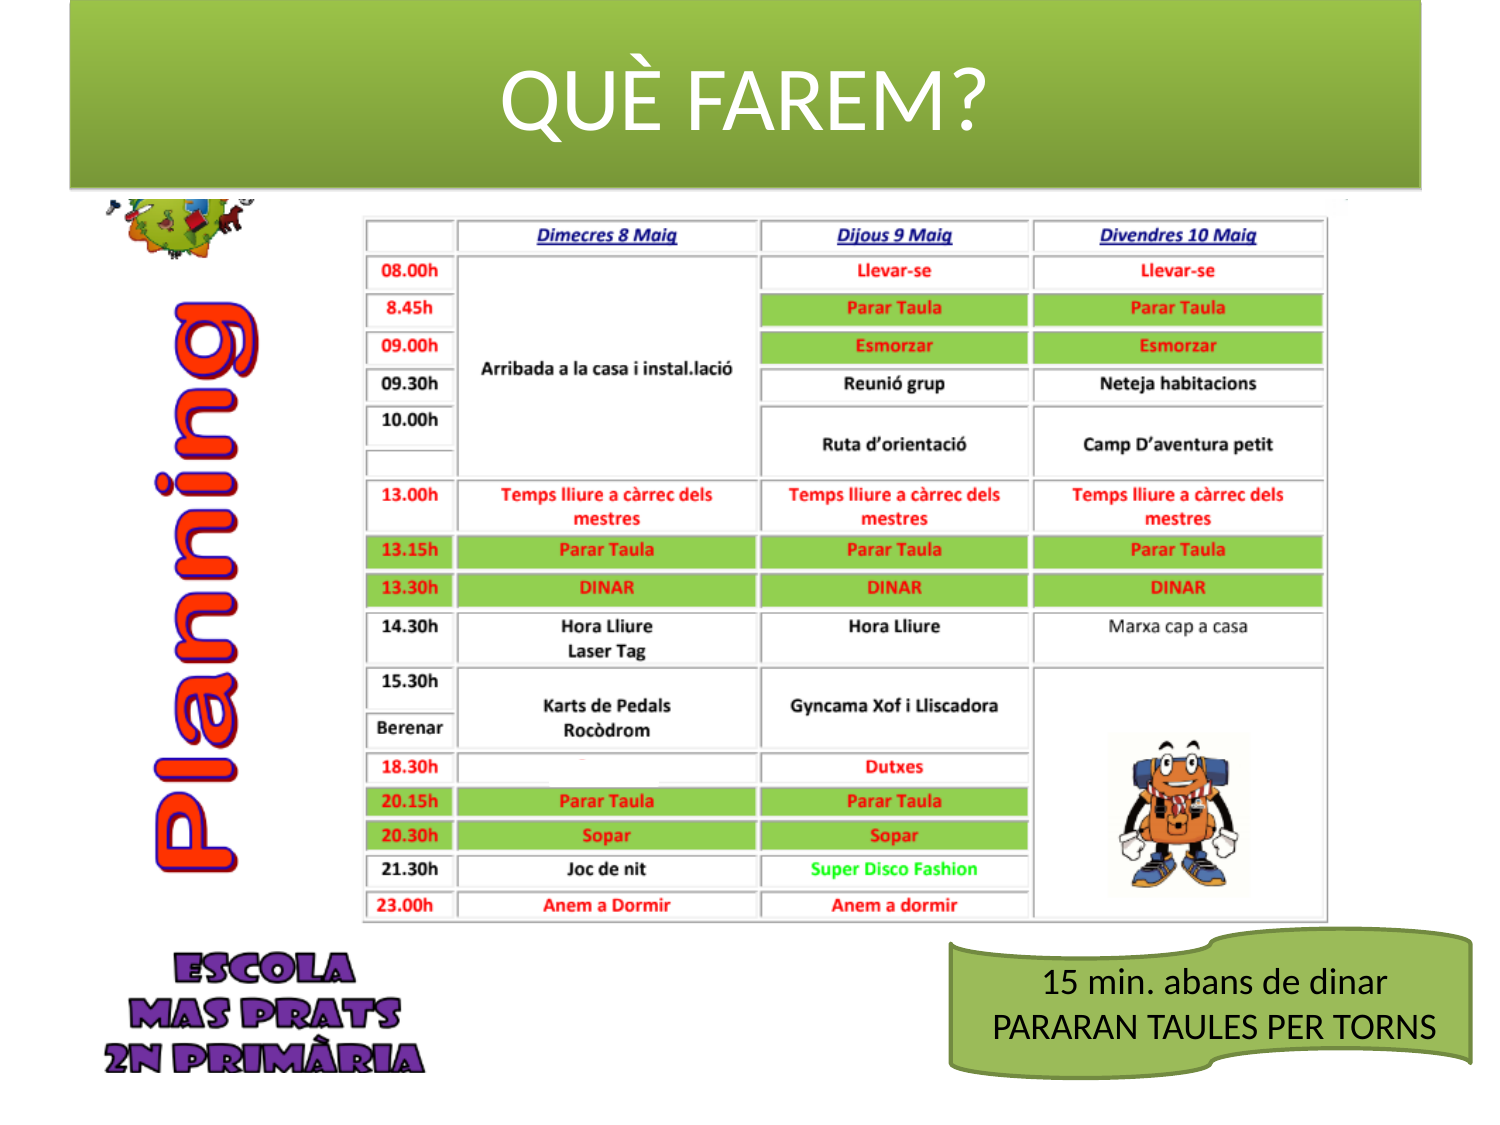

QUÈ FAREM?
15 min. abans de dinar
PARARAN TAULES PER TORNS